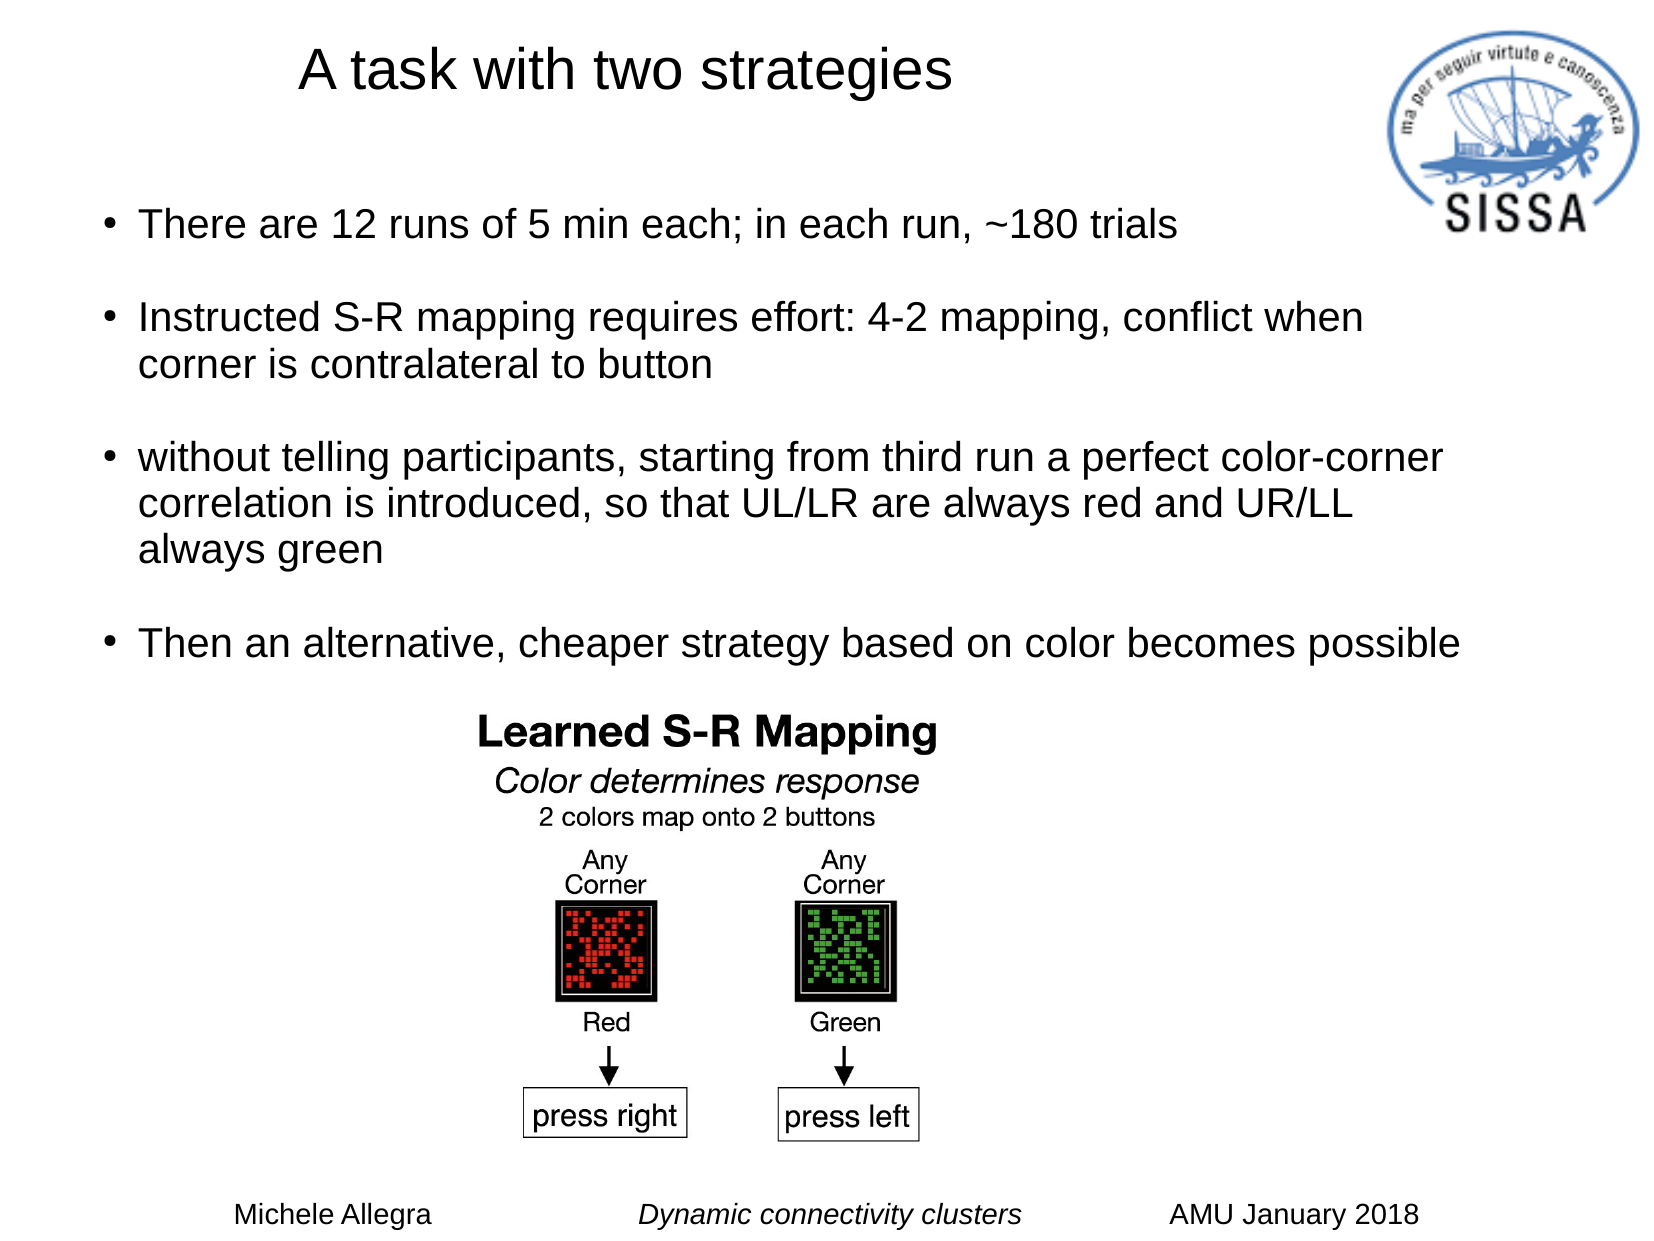

A task with two strategies
There are 12 runs of 5 min each; in each run, ~180 trials
Instructed S-R mapping requires effort: 4-2 mapping, conflict when corner is contralateral to button
without telling participants, starting from third run a perfect color-corner correlation is introduced, so that UL/LR are always red and UR/LL always green
Then an alternative, cheaper strategy based on color becomes possible
# Michele Allegra Dynamic connectivity clusters AMU January 2018